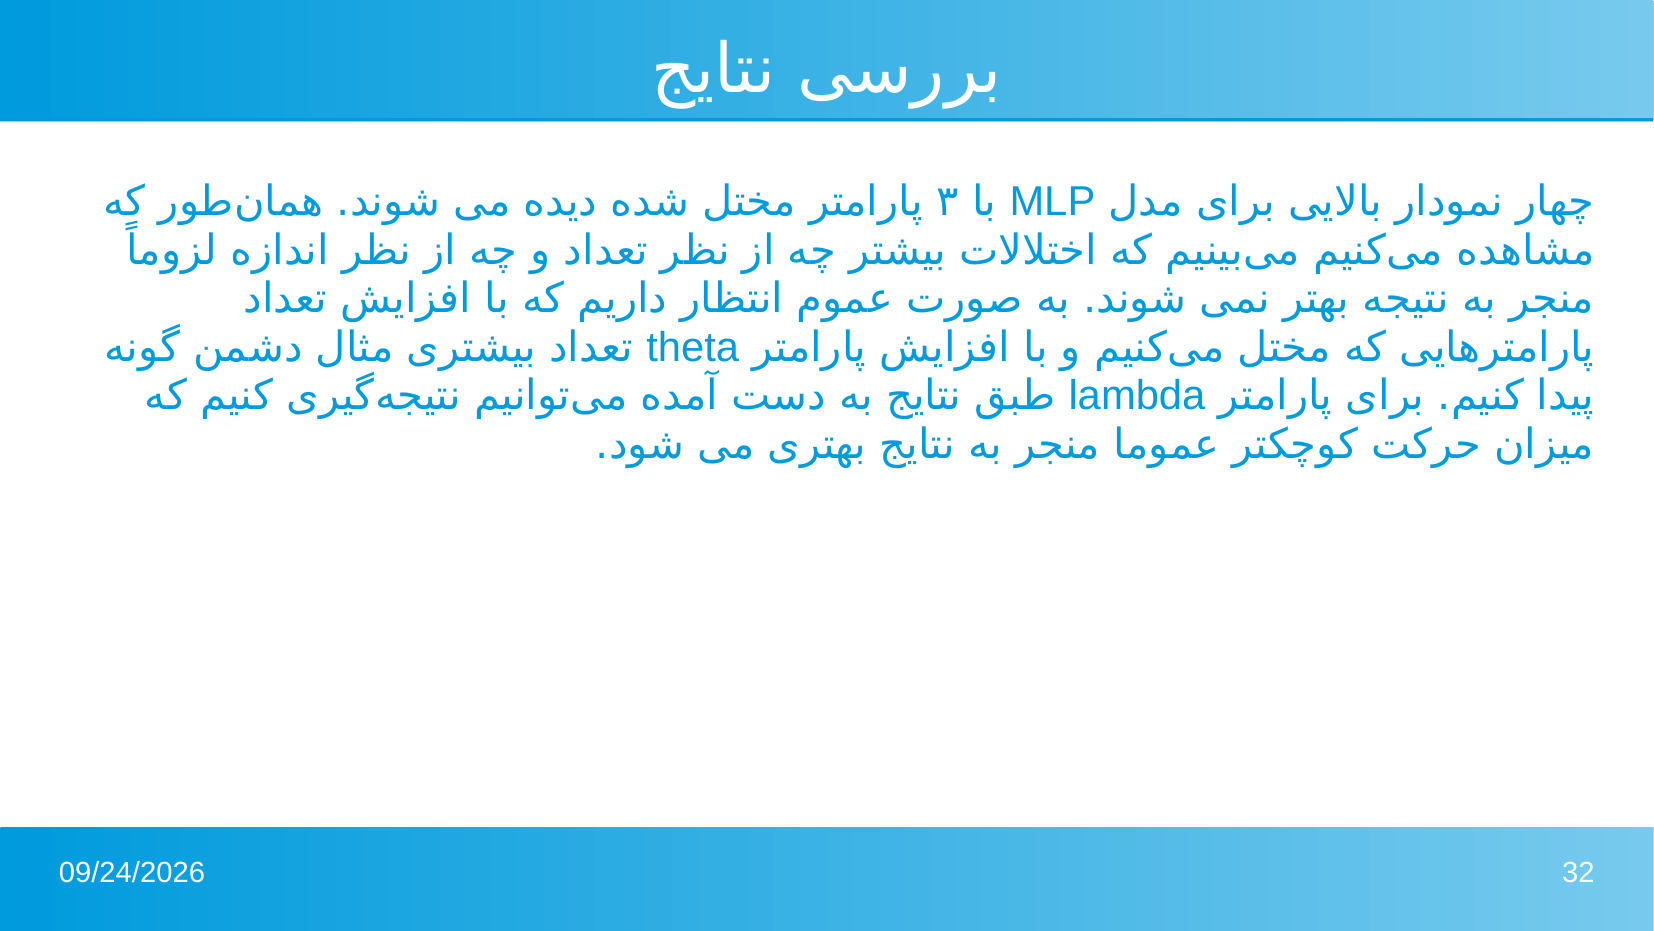

# بررسی نتایج
چهار نمودار بالایی برای مدل MLP با ۳ پارامتر مختل شده دیده می شوند. همان‌طور که مشاهده می‌کنیم می‌بینیم که اختلالات بیشتر چه از نظر تعداد و چه از نظر اندازه لزوماً منجر به نتیجه بهتر نمی شوند. به صورت عموم انتظار داریم که با افزایش تعداد پارامترهایی که مختل می‌کنیم و با افزایش پارامتر theta تعداد بیشتری مثال دشمن گونه پیدا کنیم. برای پارامتر lambda طبق نتایج به دست آمده می‌توانیم نتیجه‌گیری کنیم که میزان حرکت کوچکتر عموما منجر به نتایج بهتری می شود.
32